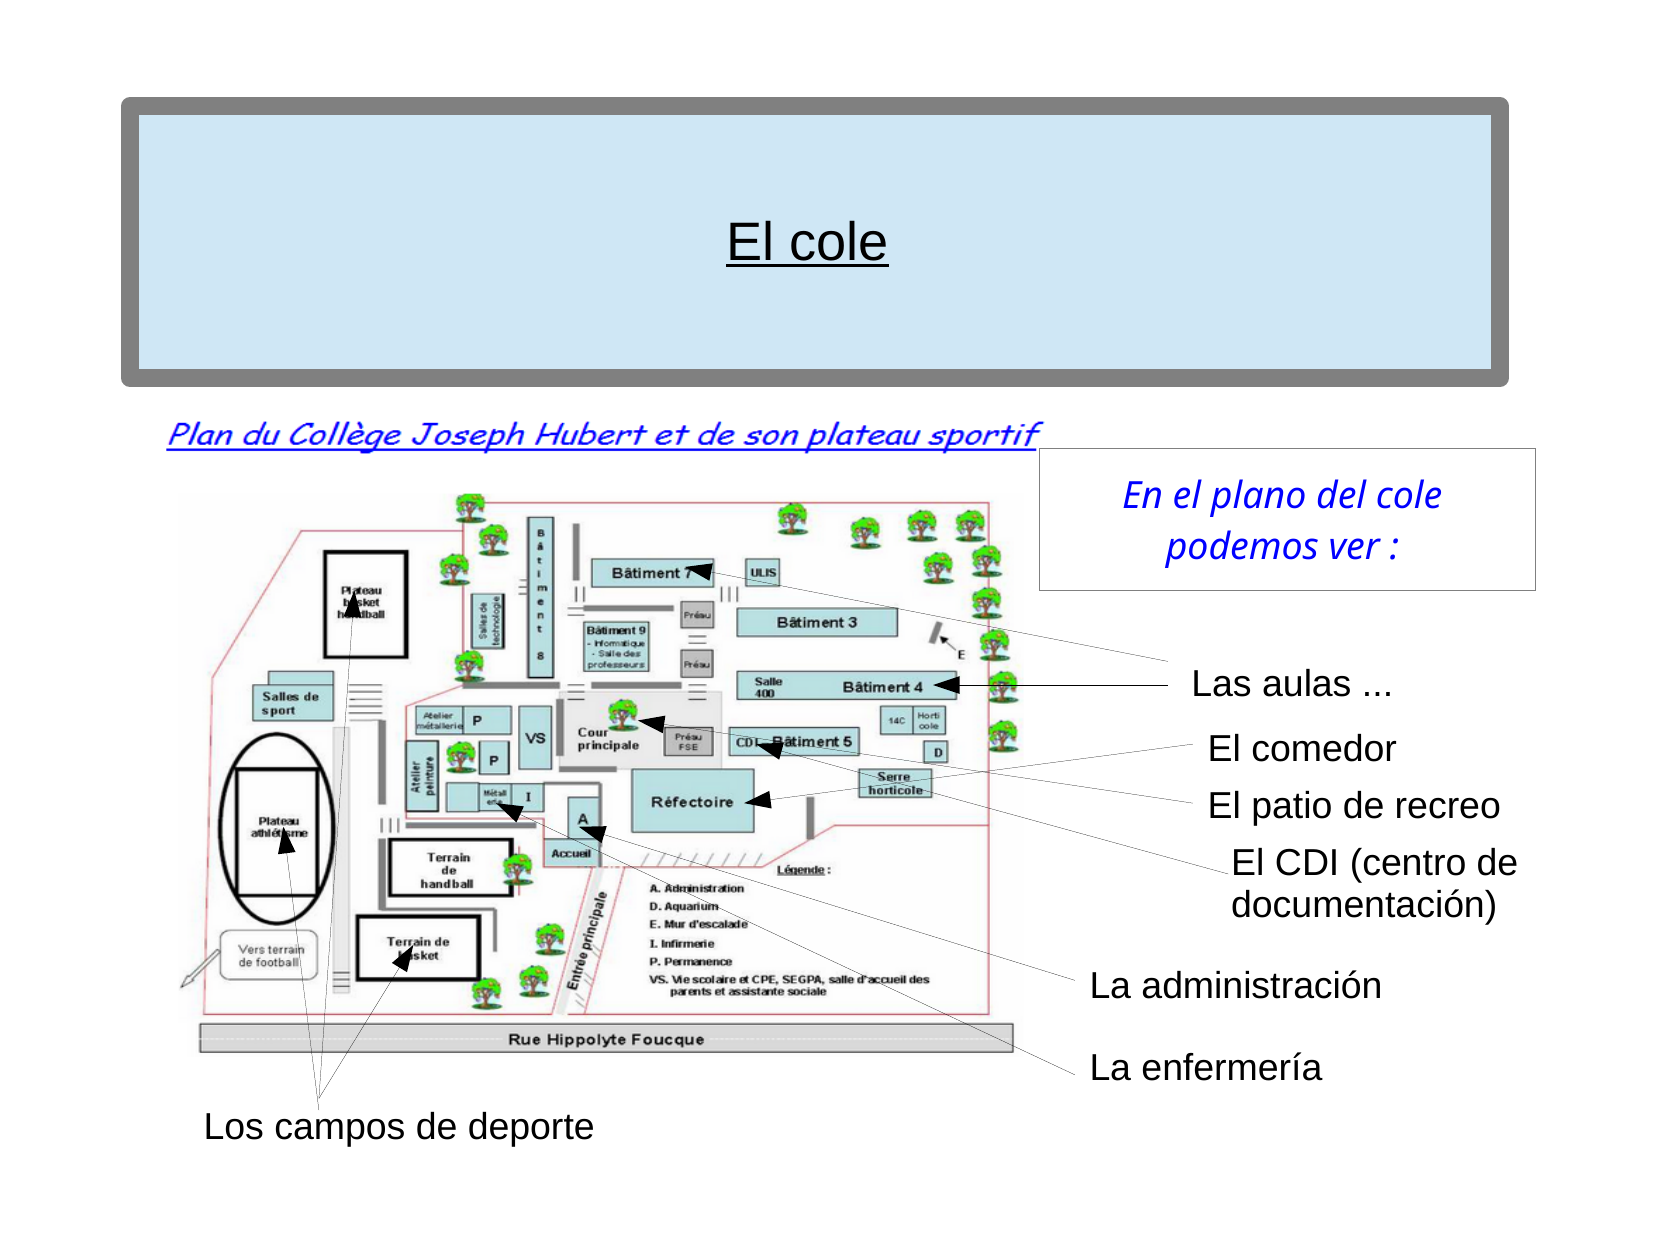

El cole
En el plano del cole
podemos ver :
Las aulas ...
El comedor
El patio de recreo
El CDI (centro de
documentación)
La administración
La enfermería
Los campos de deporte